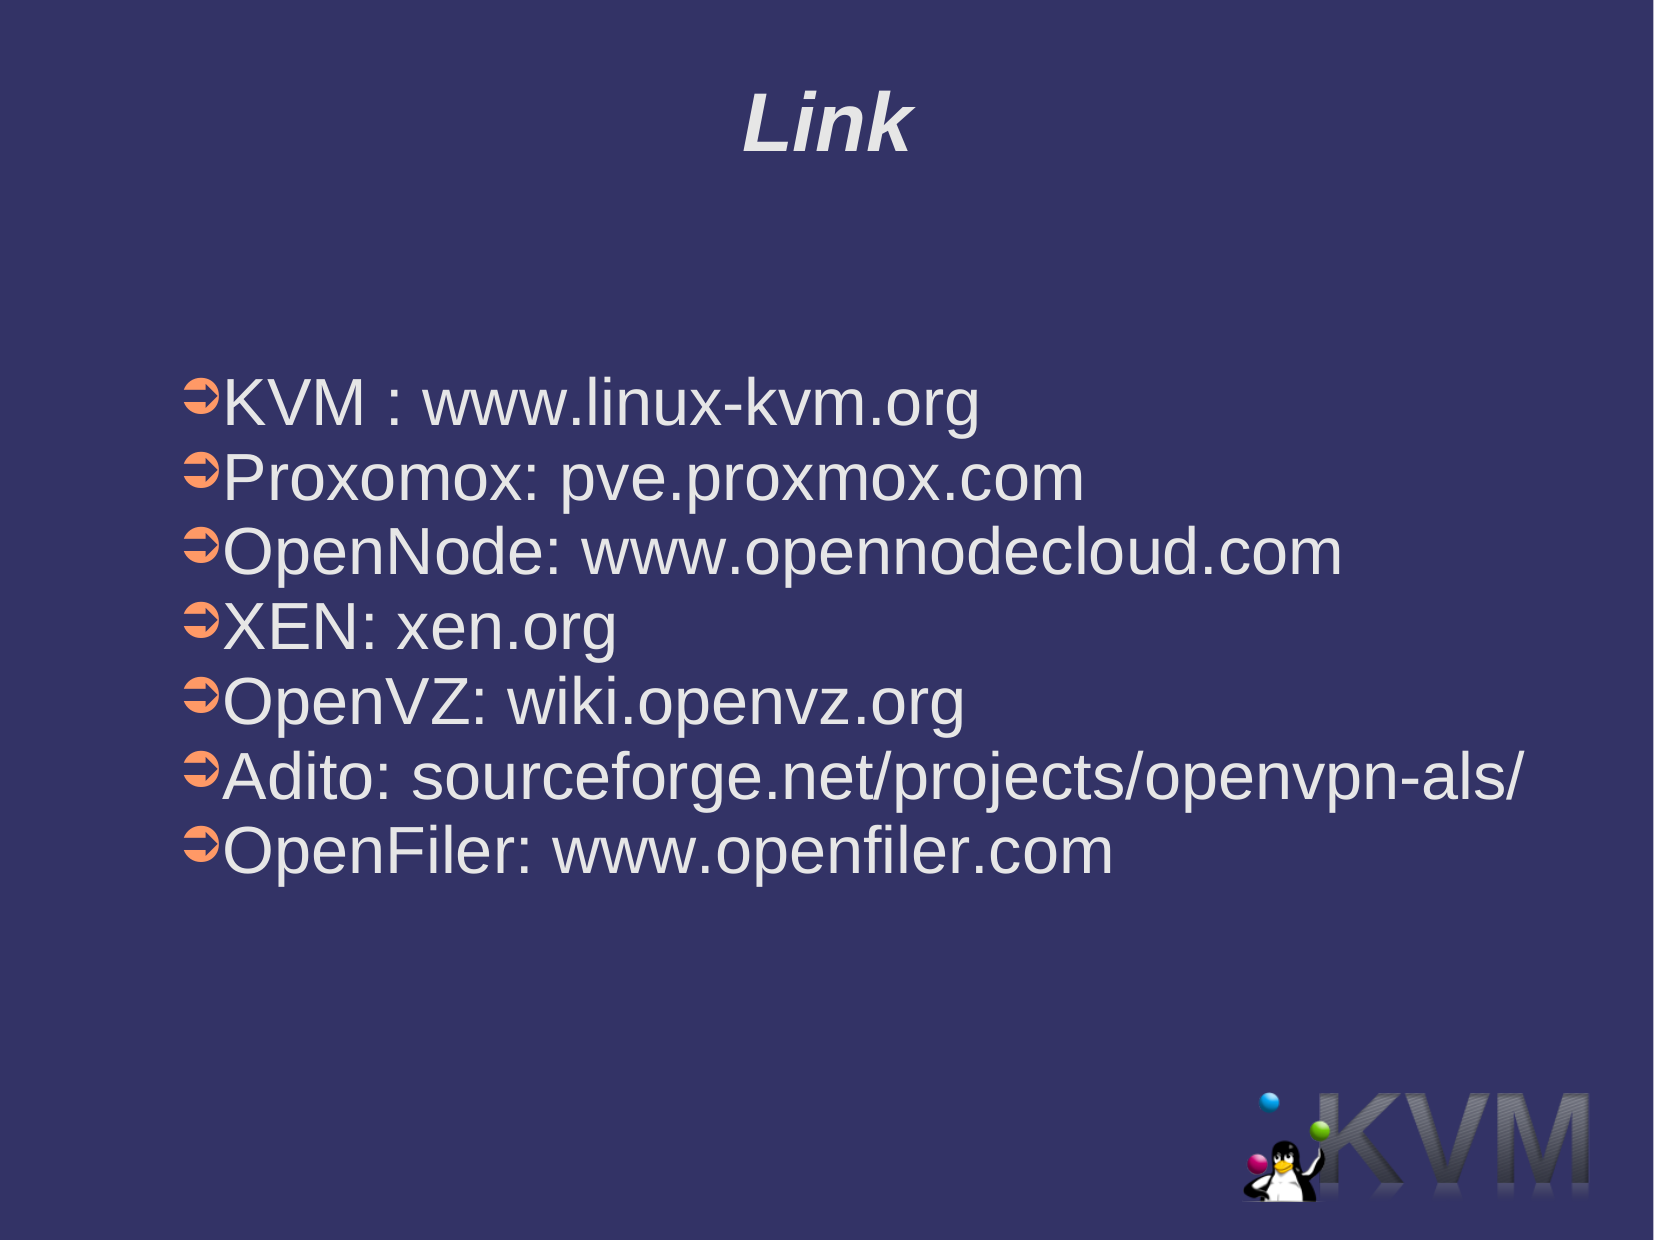

# Link
KVM : www.linux-kvm.org
Proxomox: pve.proxmox.com
OpenNode: www.opennodecloud.com
XEN: xen.org
OpenVZ: wiki.openvz.org
Adito: sourceforge.net/projects/openvpn-als/
OpenFiler: www.openfiler.com